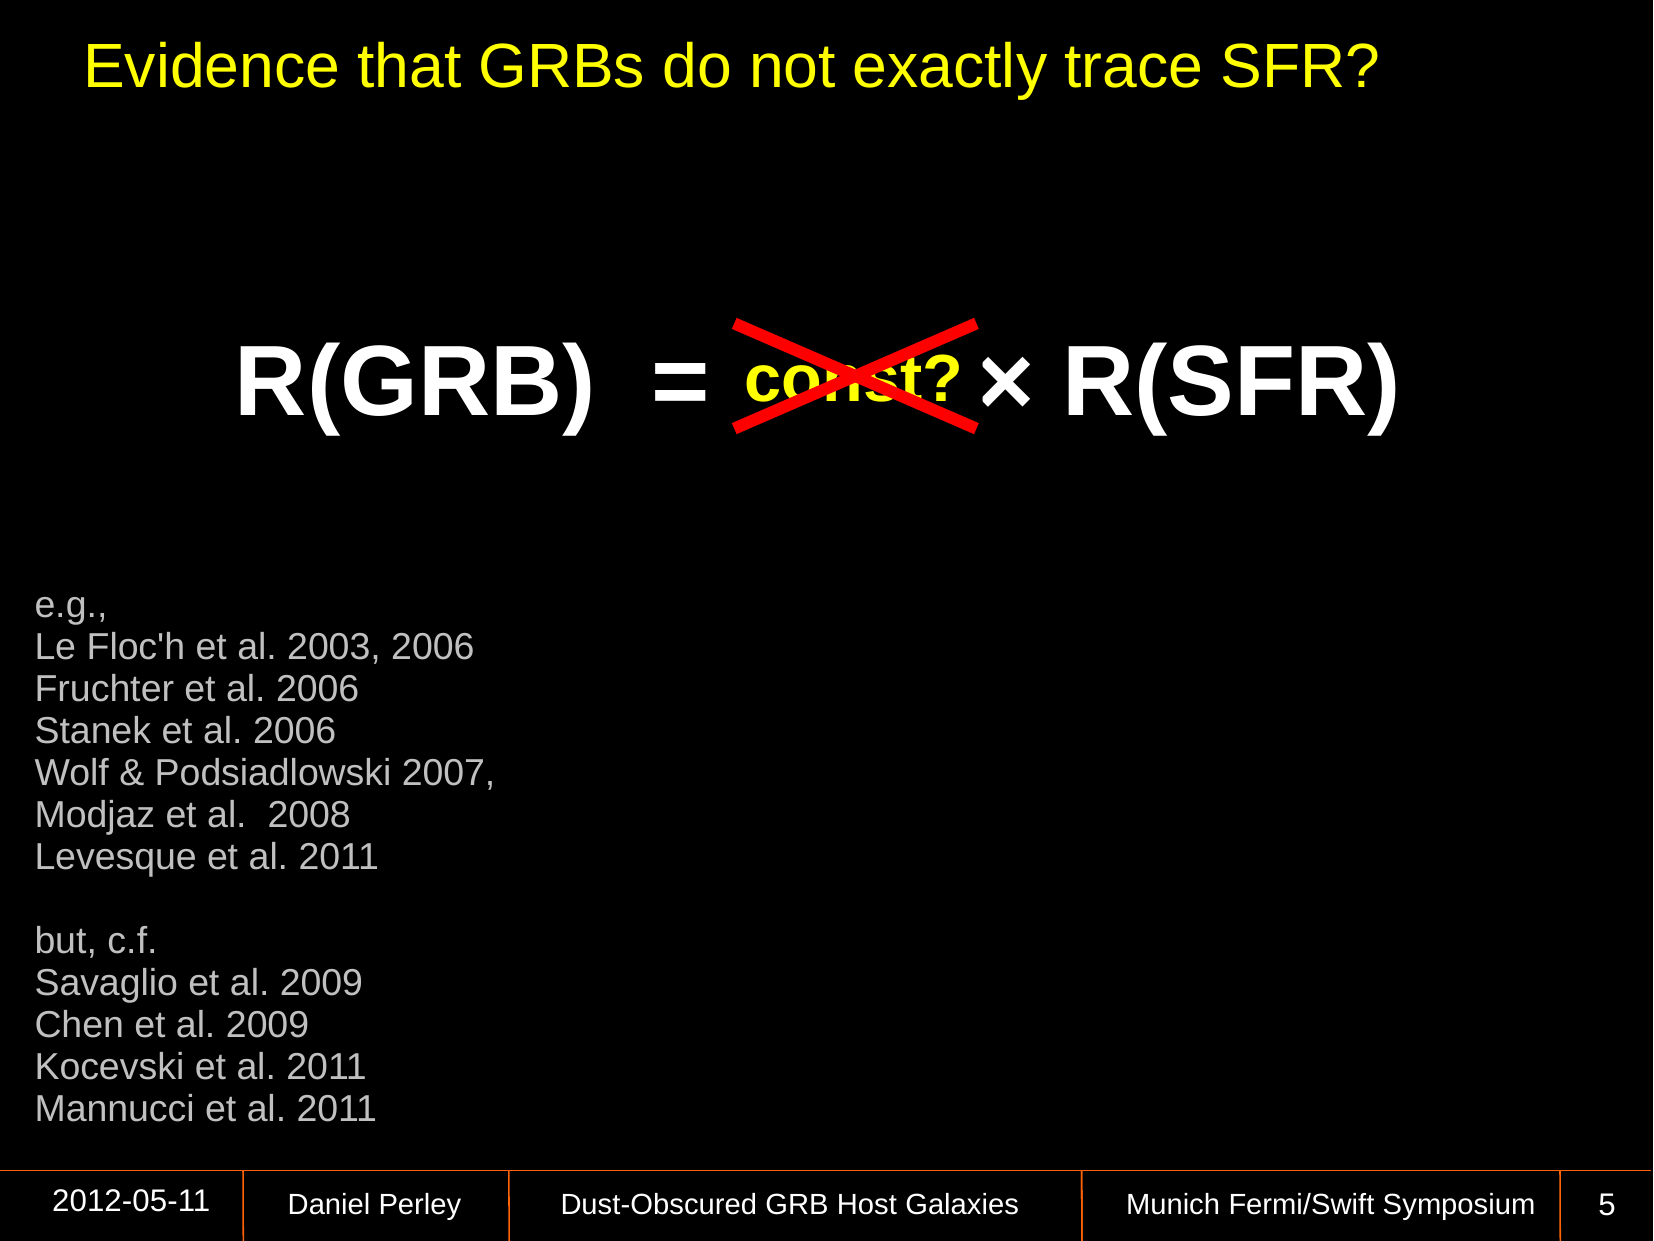

# Evidence that GRBs do not exactly trace SFR?
R(GRB) = ??? × R(SFR)
const?
const?
e.g.,
Le Floc'h et al. 2003, 2006
Fruchter et al. 2006
Stanek et al. 2006
Wolf & Podsiadlowski 2007,
Modjaz et al. 2008
Levesque et al. 2011
but, c.f.
Savaglio et al. 2009
Chen et al. 2009
Kocevski et al. 2011
Mannucci et al. 2011
2012-05-11
5